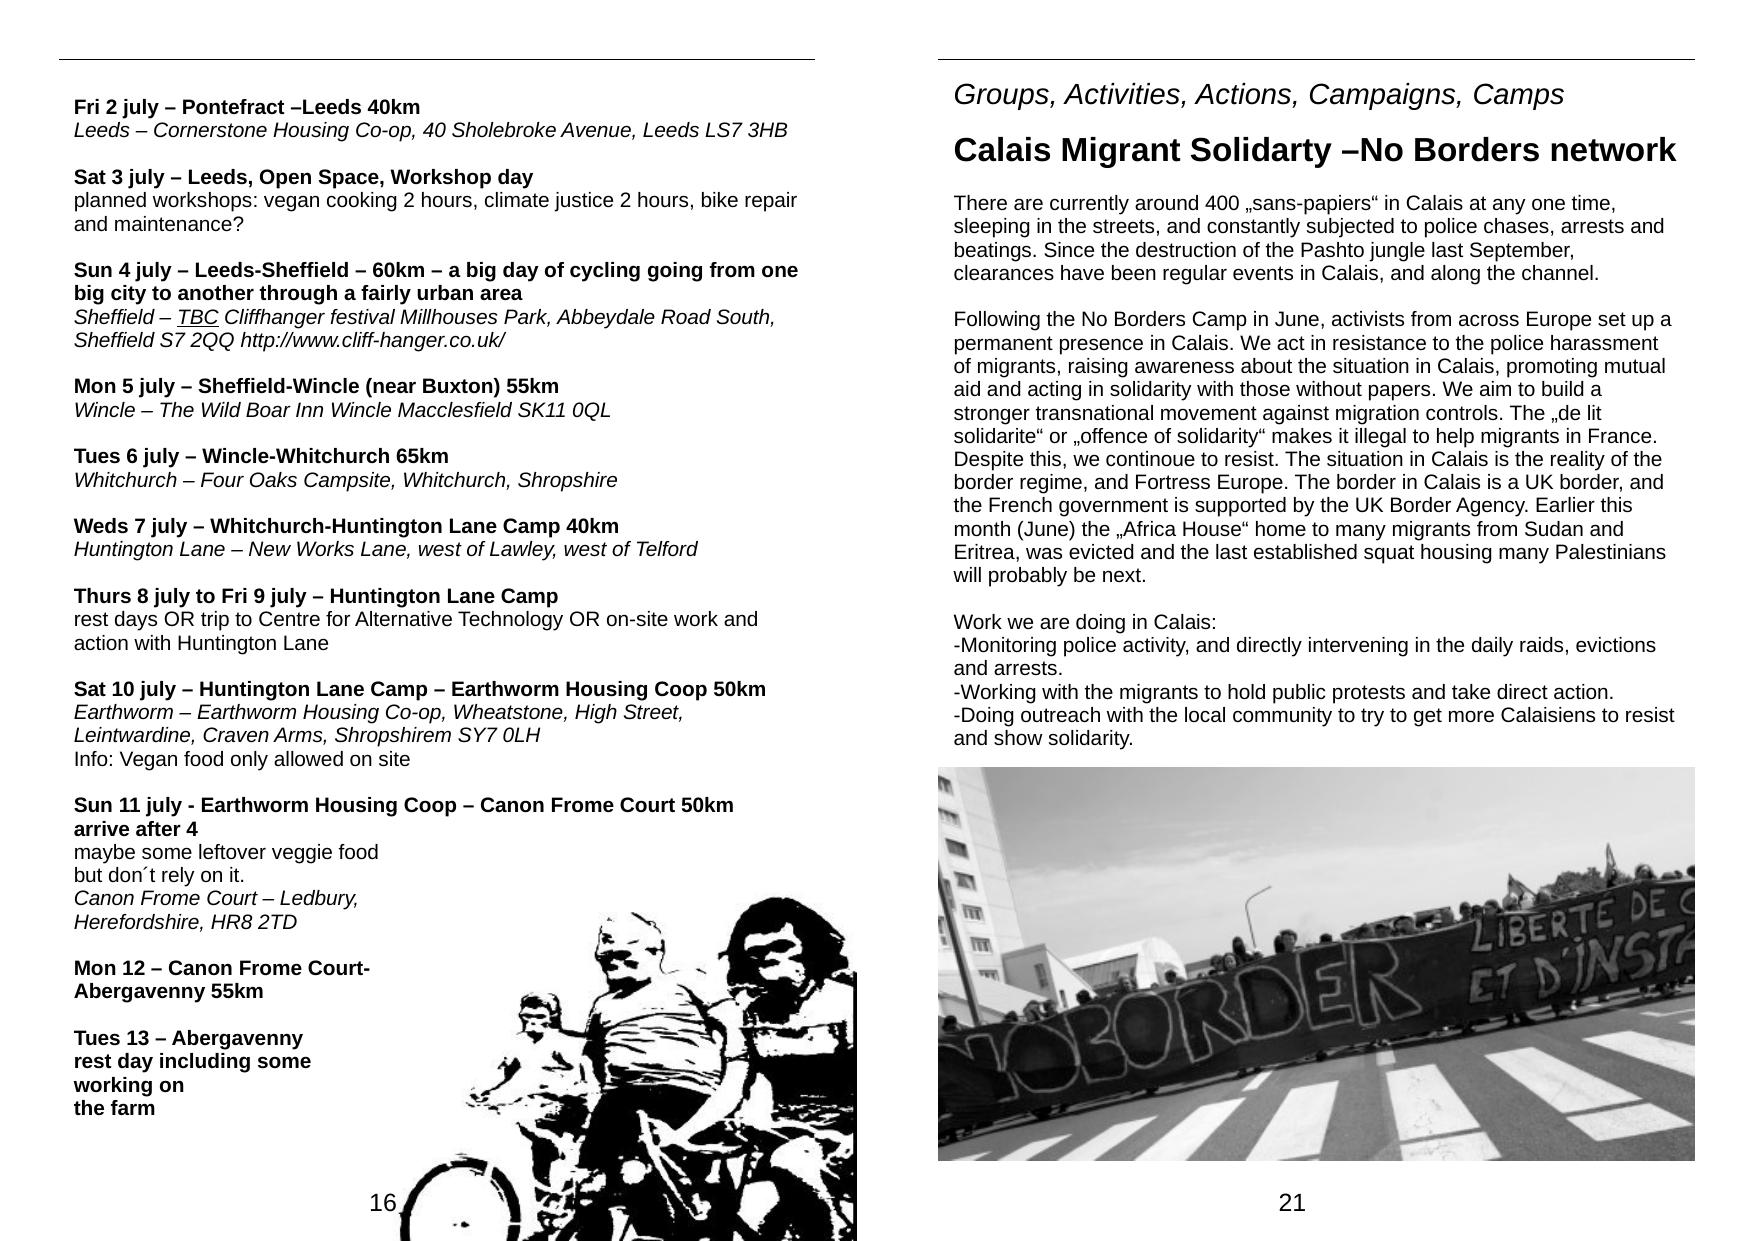

Groups, Activities, Actions, Campaigns, Camps
Fri 2 july – Pontefract –Leeds 40km
Leeds – Cornerstone Housing Co-op, 40 Sholebroke Avenue, Leeds LS7 3HB
Sat 3 july – Leeds, Open Space, Workshop day
planned workshops: vegan cooking 2 hours, climate justice 2 hours, bike repair and maintenance?
Sun 4 july – Leeds-Sheffield – 60km – a big day of cycling going from one big city to another through a fairly urban area
Sheffield – TBC Cliffhanger festival Millhouses Park, Abbeydale Road South, Sheffield S7 2QQ http://www.cliff-hanger.co.uk/
Mon 5 july – Sheffield-Wincle (near Buxton) 55km
Wincle – The Wild Boar Inn Wincle Macclesfield SK11 0QL
Tues 6 july – Wincle-Whitchurch 65km
Whitchurch – Four Oaks Campsite, Whitchurch, Shropshire
Weds 7 july – Whitchurch-Huntington Lane Camp 40km
Huntington Lane – New Works Lane, west of Lawley, west of Telford
Thurs 8 july to Fri 9 july – Huntington Lane Camp
rest days OR trip to Centre for Alternative Technology OR on-site work and action with Huntington Lane
Sat 10 july – Huntington Lane Camp – Earthworm Housing Coop 50km
Earthworm – Earthworm Housing Co-op, Wheatstone, High Street, Leintwardine, Craven Arms, Shropshirem SY7 0LH
Info: Vegan food only allowed on site
Sun 11 july - Earthworm Housing Coop – Canon Frome Court 50km
arrive after 4
maybe some leftover veggie food
but don´t rely on it.
Canon Frome Court – Ledbury,
Herefordshire, HR8 2TD
Mon 12 – Canon Frome Court-
Abergavenny 55km
Tues 13 – Abergavenny
rest day including some
working on
the farm
Calais Migrant Solidarty –No Borders network
There are currently around 400 „sans-papiers“ in Calais at any one time, sleeping in the streets, and constantly subjected to police chases, arrests and beatings. Since the destruction of the Pashto jungle last September, clearances have been regular events in Calais, and along the channel.
Following the No Borders Camp in June, activists from across Europe set up a permanent presence in Calais. We act in resistance to the police harassment of migrants, raising awareness about the situation in Calais, promoting mutual aid and acting in solidarity with those without papers. We aim to build a stronger transnational movement against migration controls. The „de lit solidarite“ or „offence of solidarity“ makes it illegal to help migrants in France. Despite this, we continoue to resist. The situation in Calais is the reality of the border regime, and Fortress Europe. The border in Calais is a UK border, and the French government is supported by the UK Border Agency. Earlier this month (June) the „Africa House“ home to many migrants from Sudan and Eritrea, was evicted and the last established squat housing many Palestinians will probably be next.
Work we are doing in Calais:
-Monitoring police activity, and directly intervening in the daily raids, evictions and arrests.
-Working with the migrants to hold public protests and take direct action.
-Doing outreach with the local community to try to get more Calaisiens to resist and show solidarity.
16
21